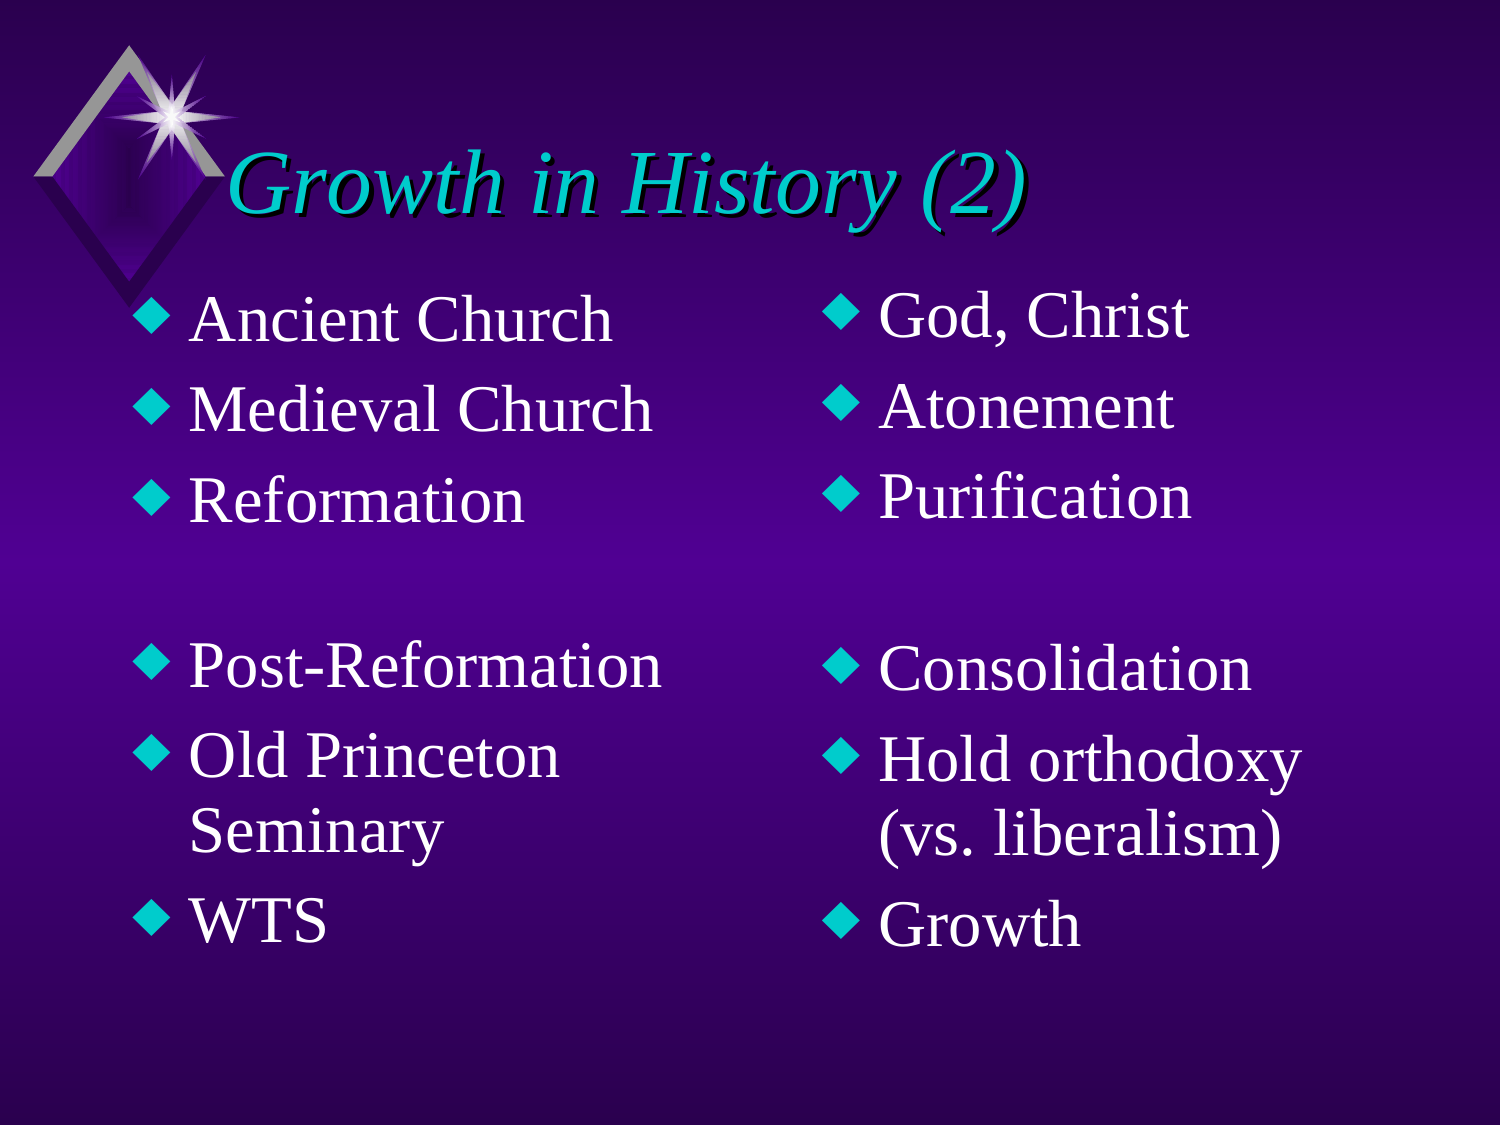

# Growth in History (2)
God, Christ
Atonement
Purification
Ancient Church
Medieval Church
Reformation
Post-Reformation
Old Princeton Seminary
WTS
Consolidation
Hold orthodoxy (vs. liberalism)
Growth